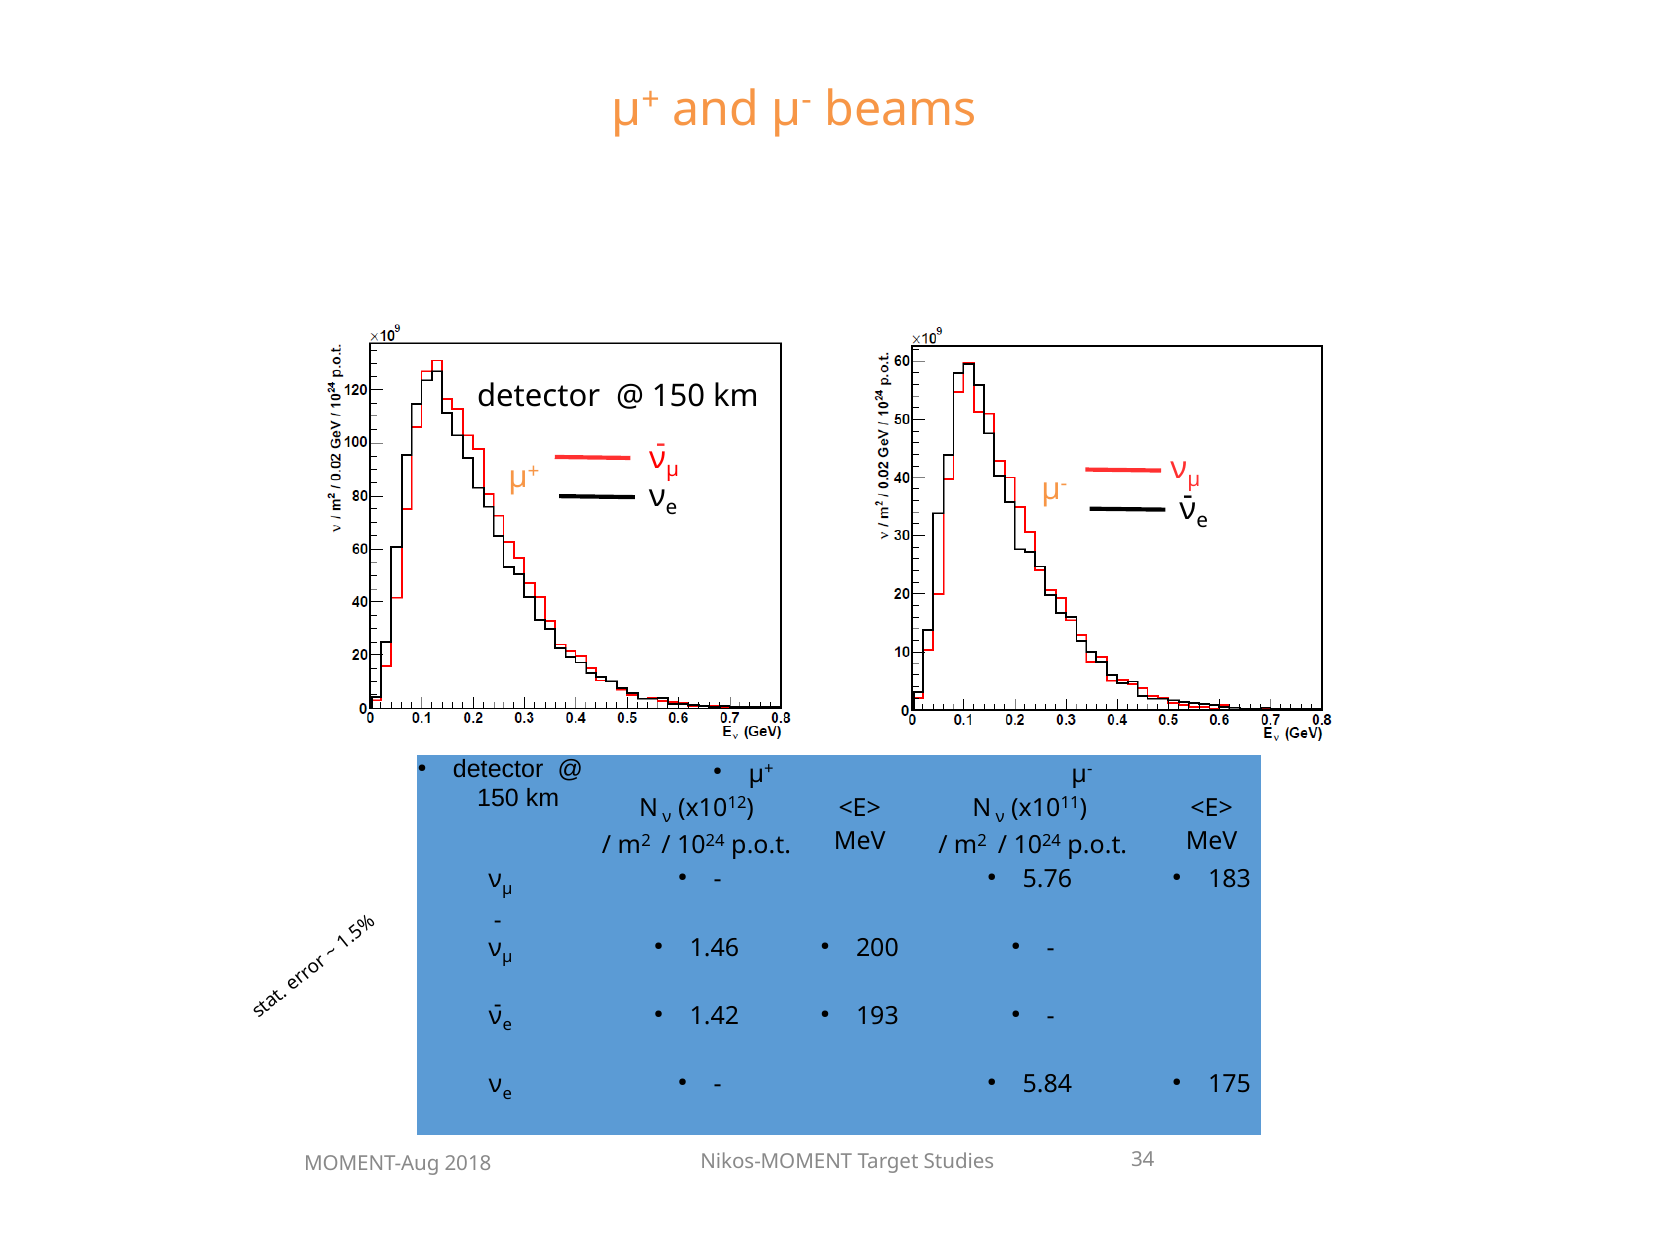

# μ+ and μ- beams
detector @ 150 km
-
νμ
νμ
μ+
μ-
-
νe
νe
| detector @ 150 km | μ+ | | μ- | |
| --- | --- | --- | --- | --- |
| | Ν ν (x1012) / m2 / 1024 p.o.t. | <E> MeV | Ν ν (x1011) / m2 / 1024 p.o.t. | <E> MeV |
| νμ | - | | 5.76 | 183 |
| νμ | 1.46 | 200 | - | |
| νe | 1.42 | 193 | - | |
| νe | - | | 5.84 | 175 |
-
stat. error ~ 1.5%
-
Nikos-MOMENT Target Studies
MOMENT-Aug 2018